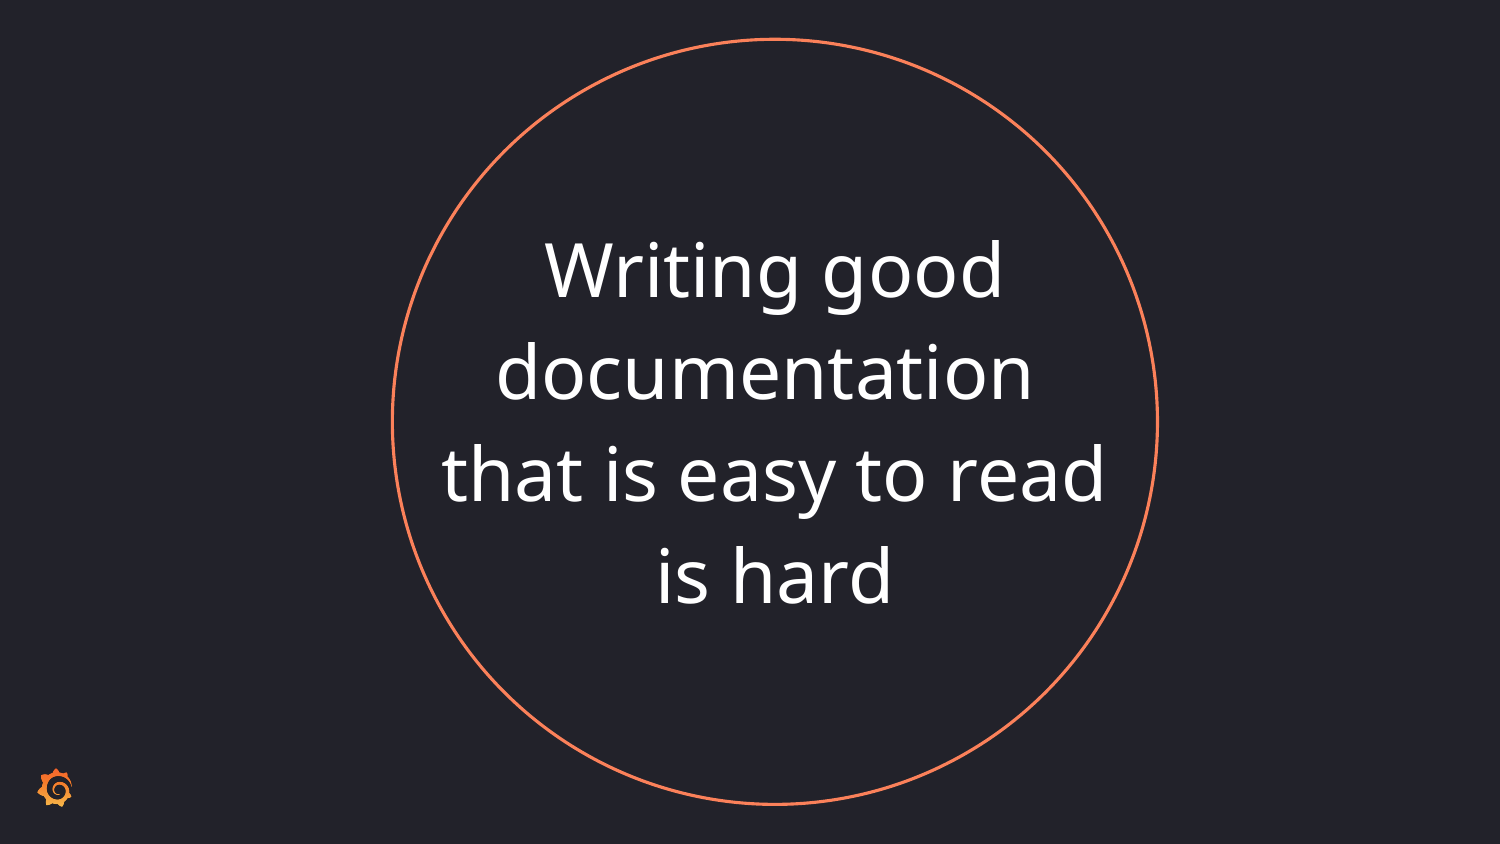

Writing good documentation that is easy to read is hard